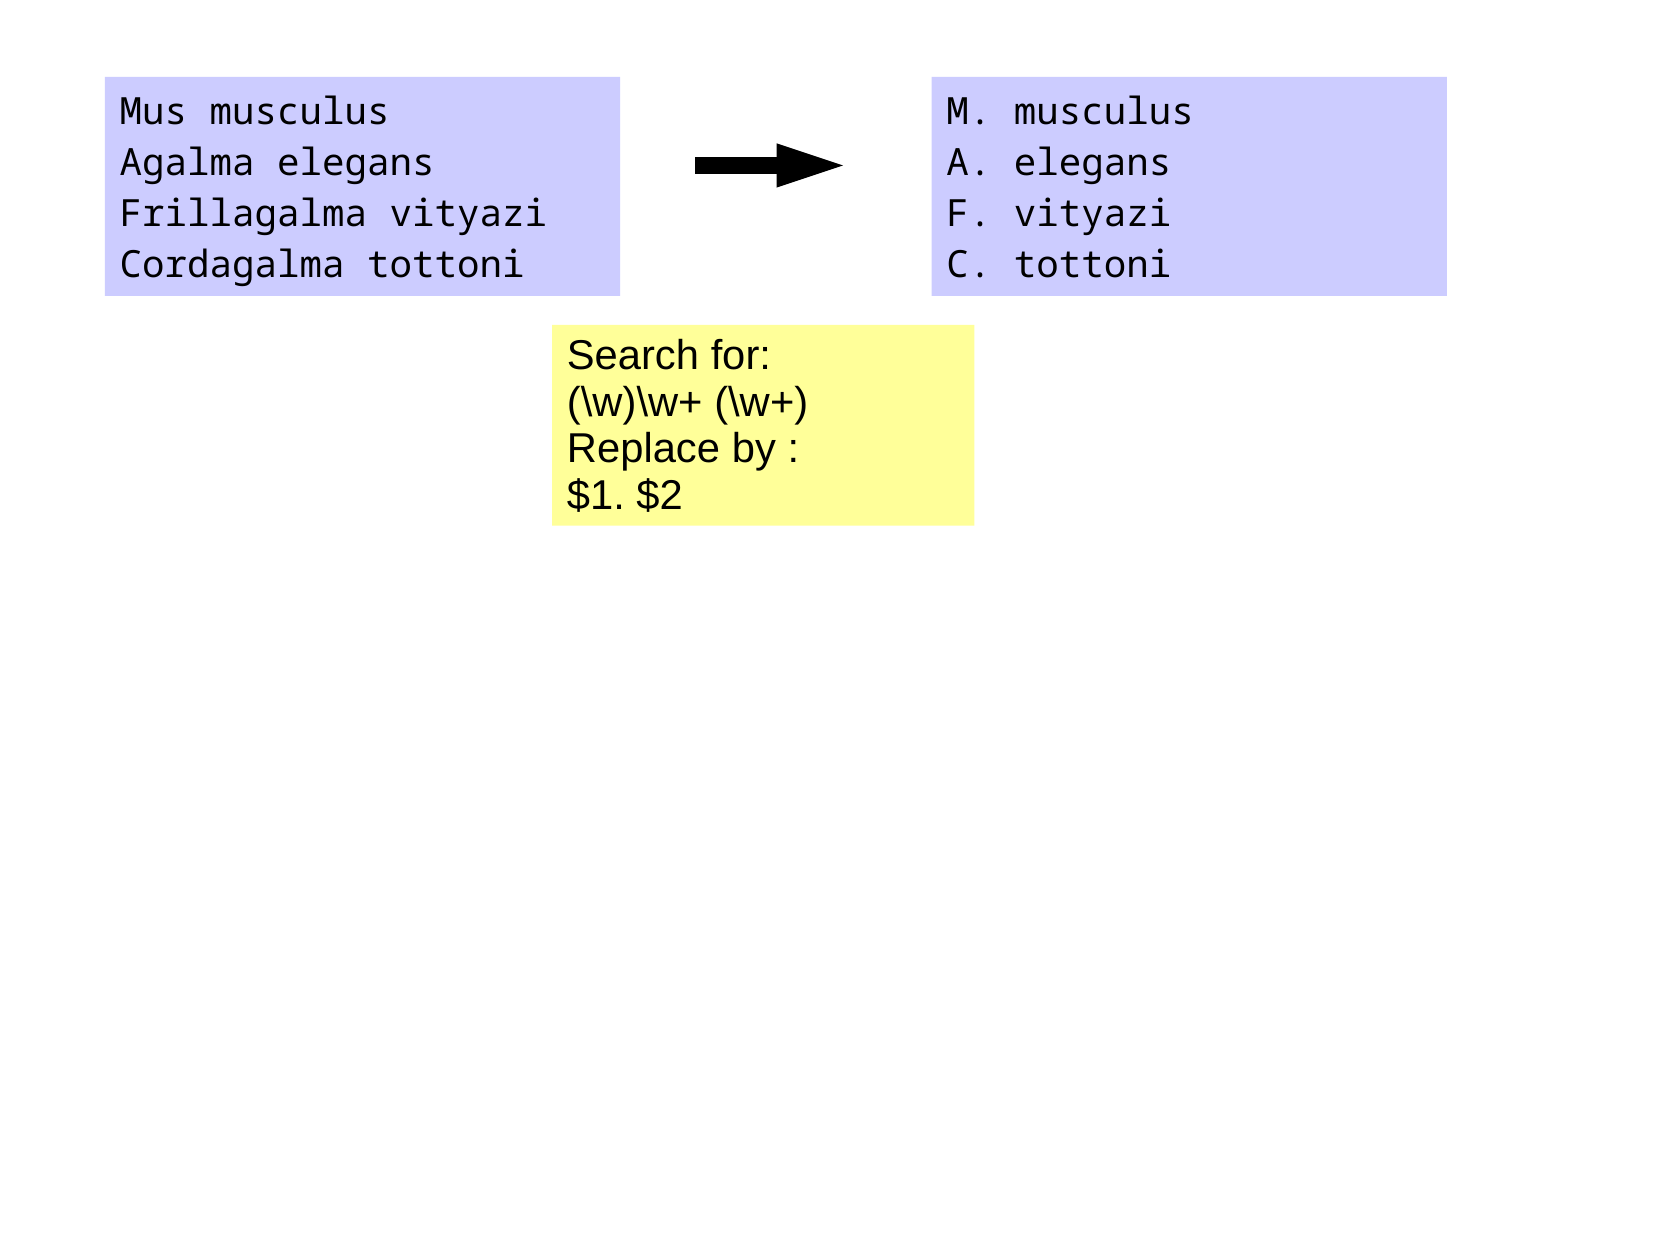

Mus musculus
Agalma elegans
Frillagalma vityazi
Cordagalma tottoni
M. musculus
A. elegans
F. vityazi
C. tottoni
Search for:
(\w)\w+ (\w+)
Replace by :
$1. $2